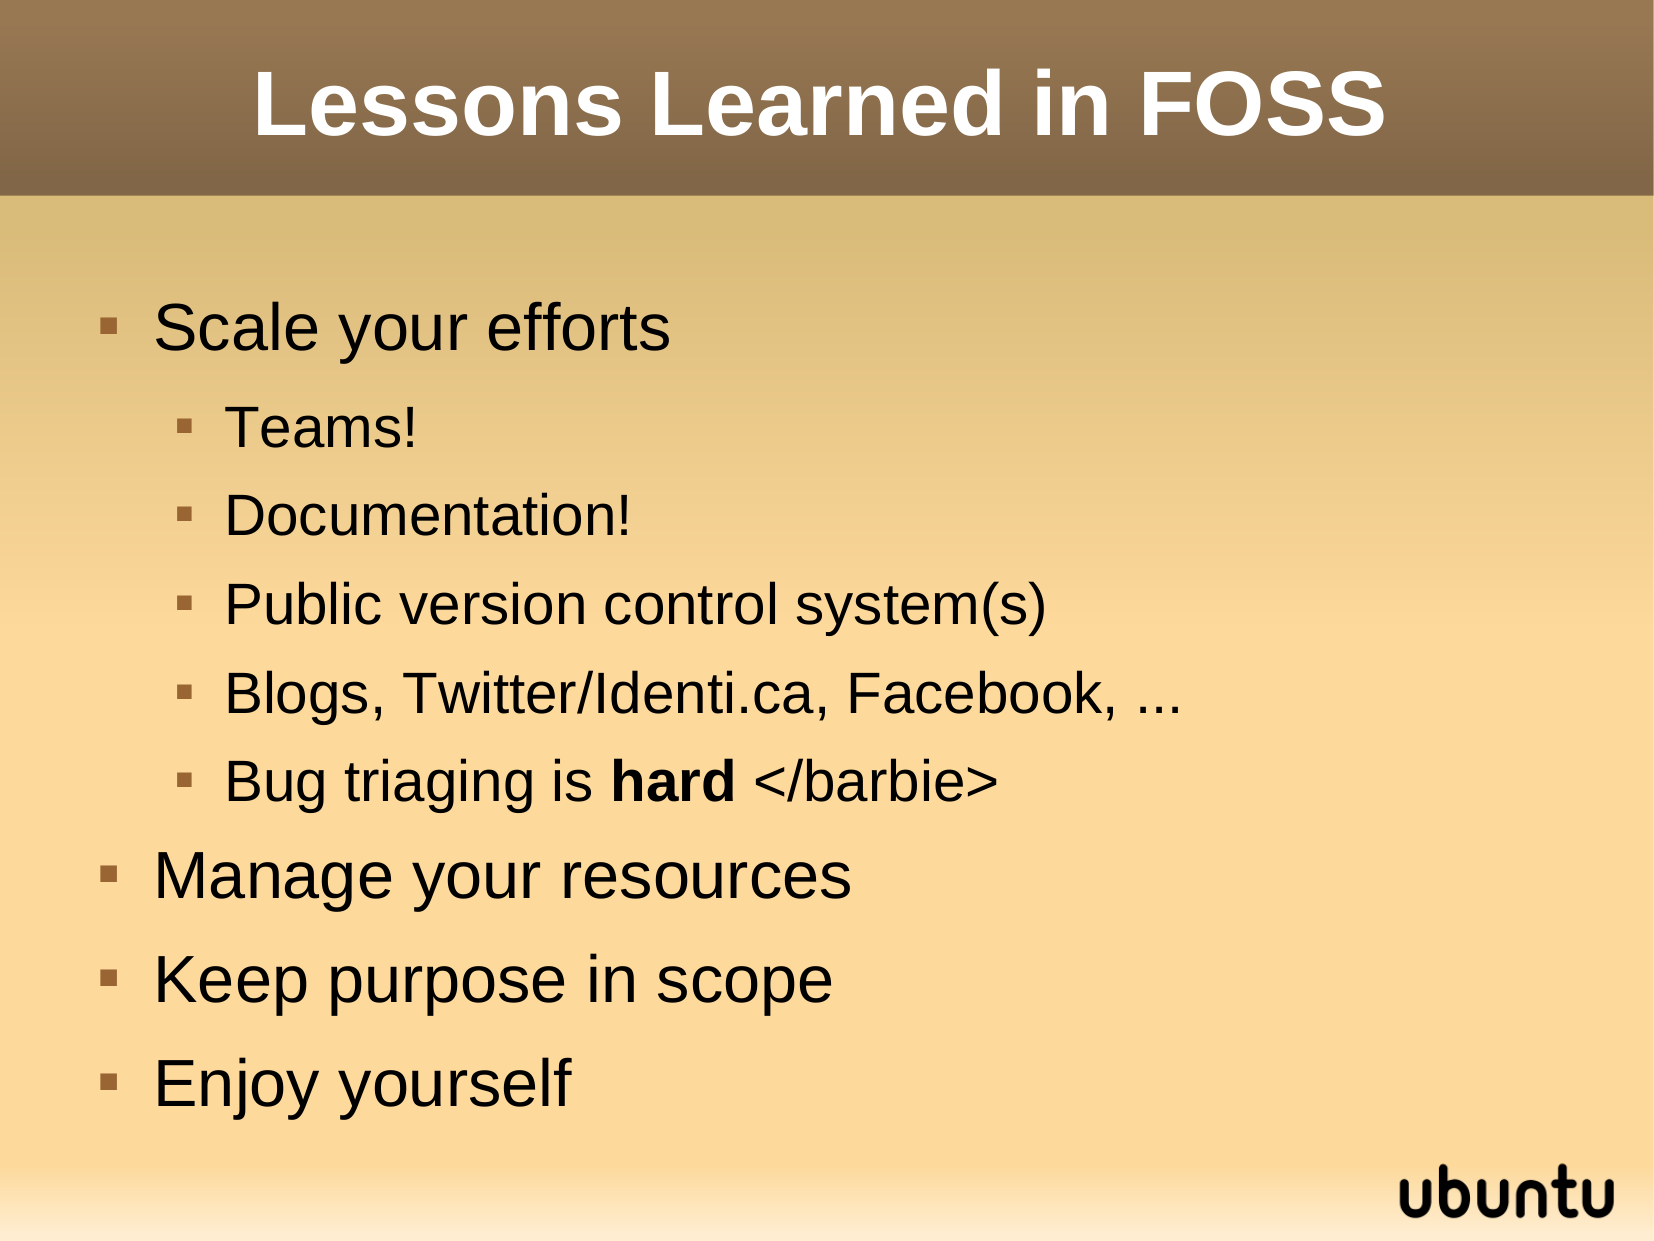

# Lessons Learned in FOSS
Scale your efforts
Teams!
Documentation!
Public version control system(s)
Blogs, Twitter/Identi.ca, Facebook, ...
Bug triaging is hard </barbie>
Manage your resources
Keep purpose in scope
Enjoy yourself